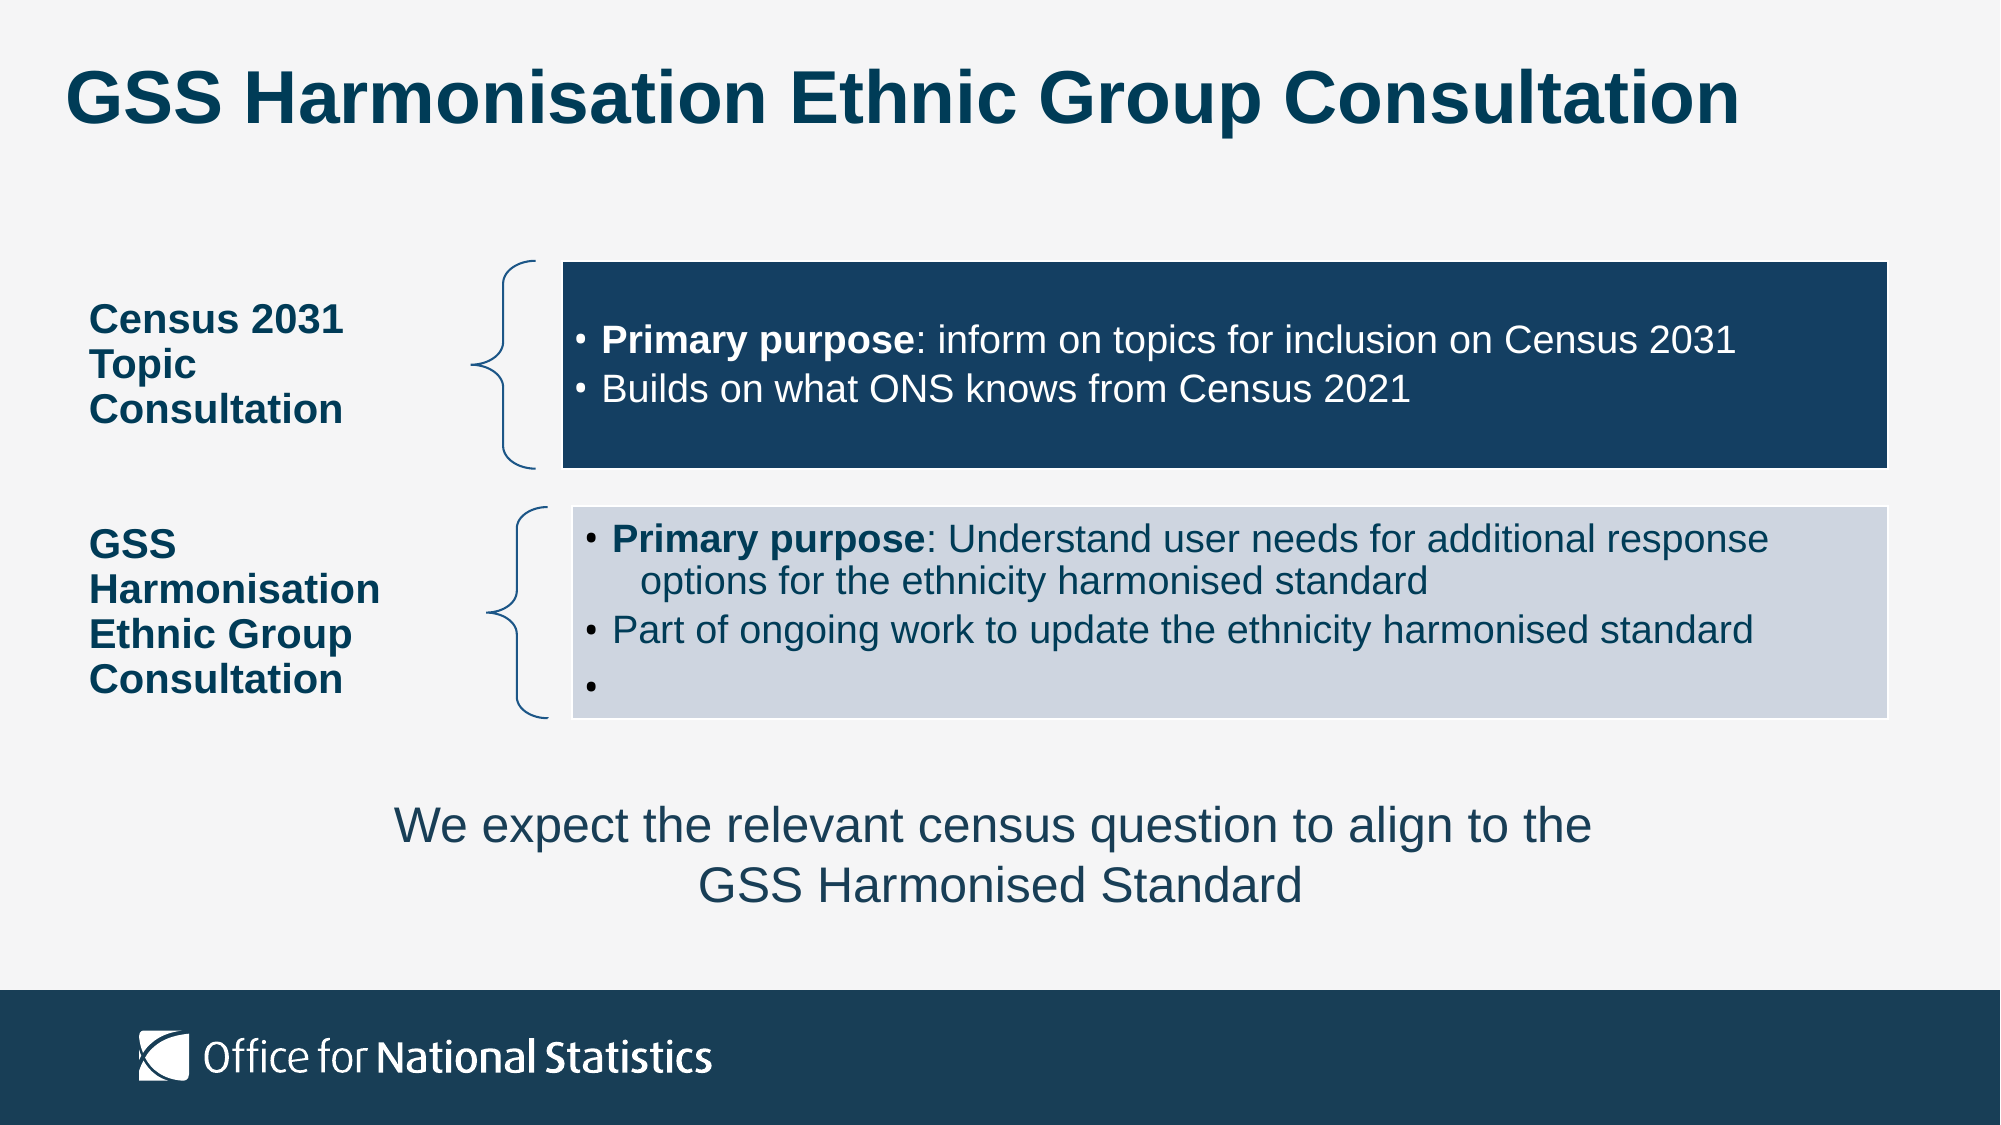

GSS Harmonisation Ethnic Group Consultation
Census 2031 Topic Consultation
Primary purpose: inform on topics for inclusion on Census 2031
Builds on what ONS knows from Census 2021
Primary purpose: Understand user needs for additional response options for the ethnicity harmonised standard
Part of ongoing work to update the ethnicity harmonised standard
GSS Harmonisation Ethnic Group Consultation
We expect the relevant census question to align to the
 GSS Harmonised Standard